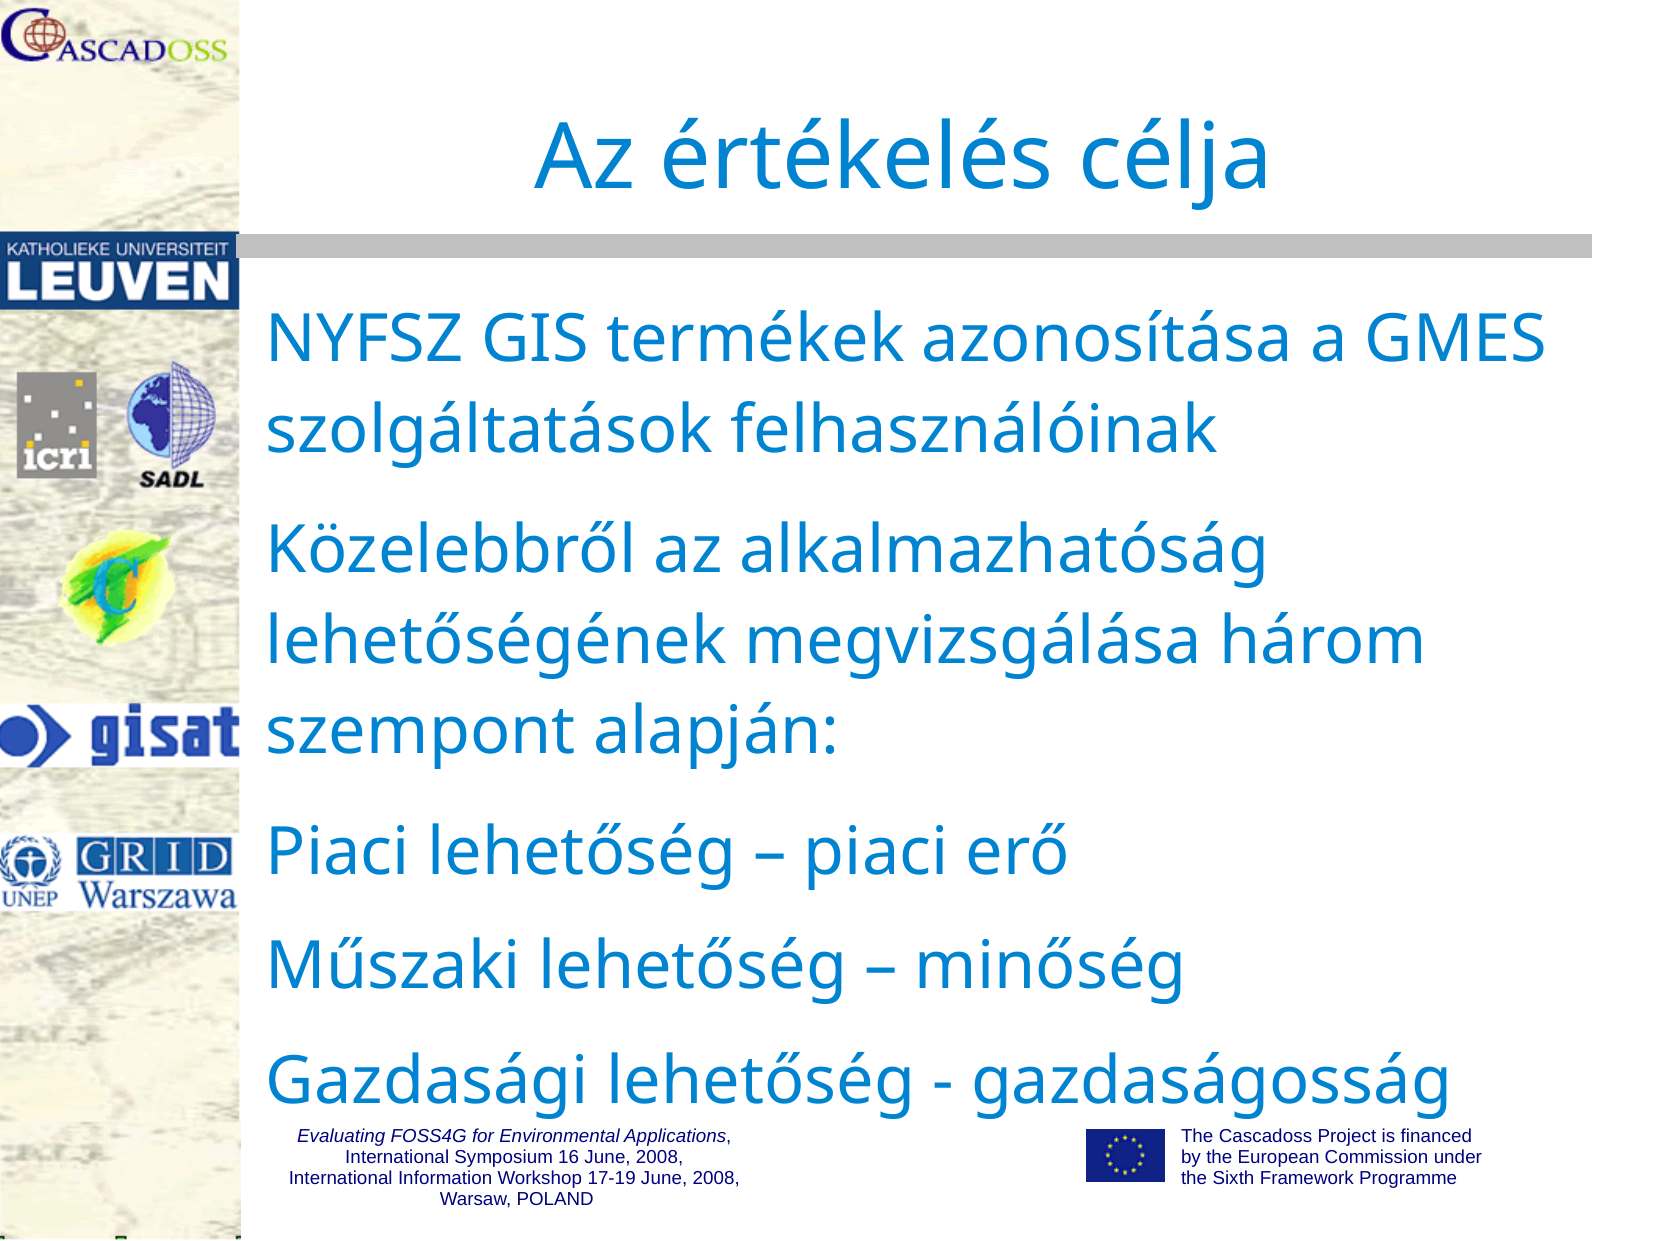

# Az értékelés célja
NYFSZ GIS termékek azonosítása a GMES szolgáltatások felhasználóinak
Közelebbről az alkalmazhatóság lehetőségének megvizsgálása három szempont alapján:
Piaci lehetőség – piaci erő
Műszaki lehetőség – minőség
Gazdasági lehetőség - gazdaságosság